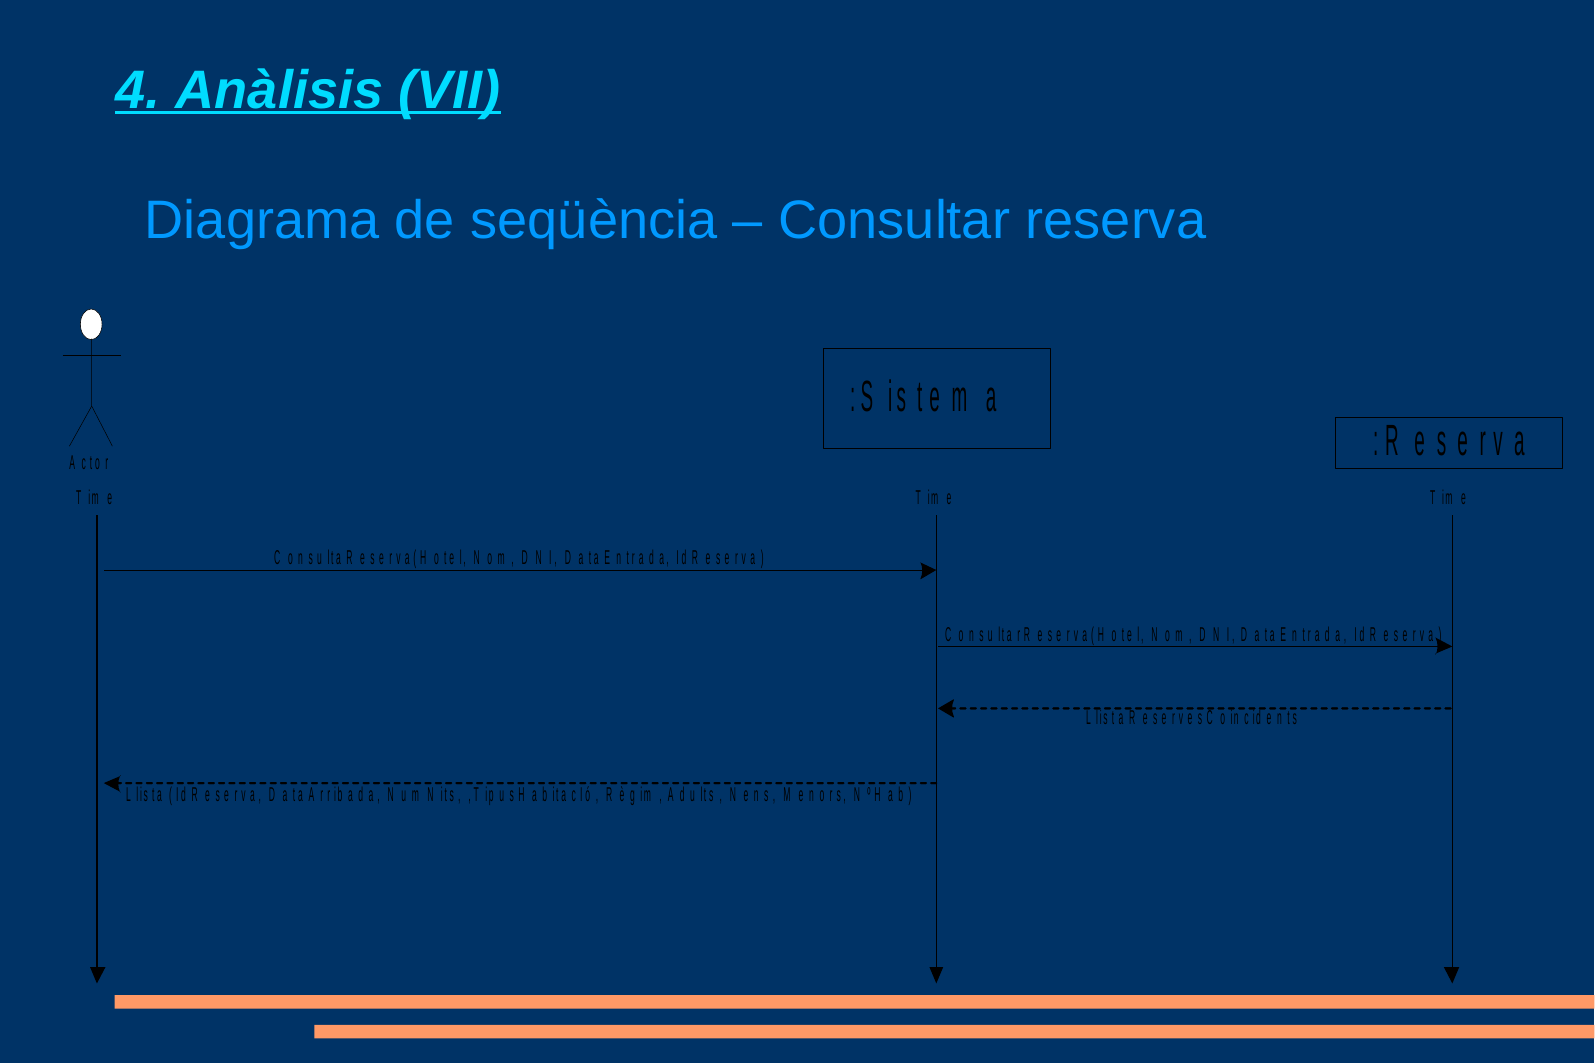

# 4. Anàlisis (VII)
Diagrama de seqüència – Consultar reserva